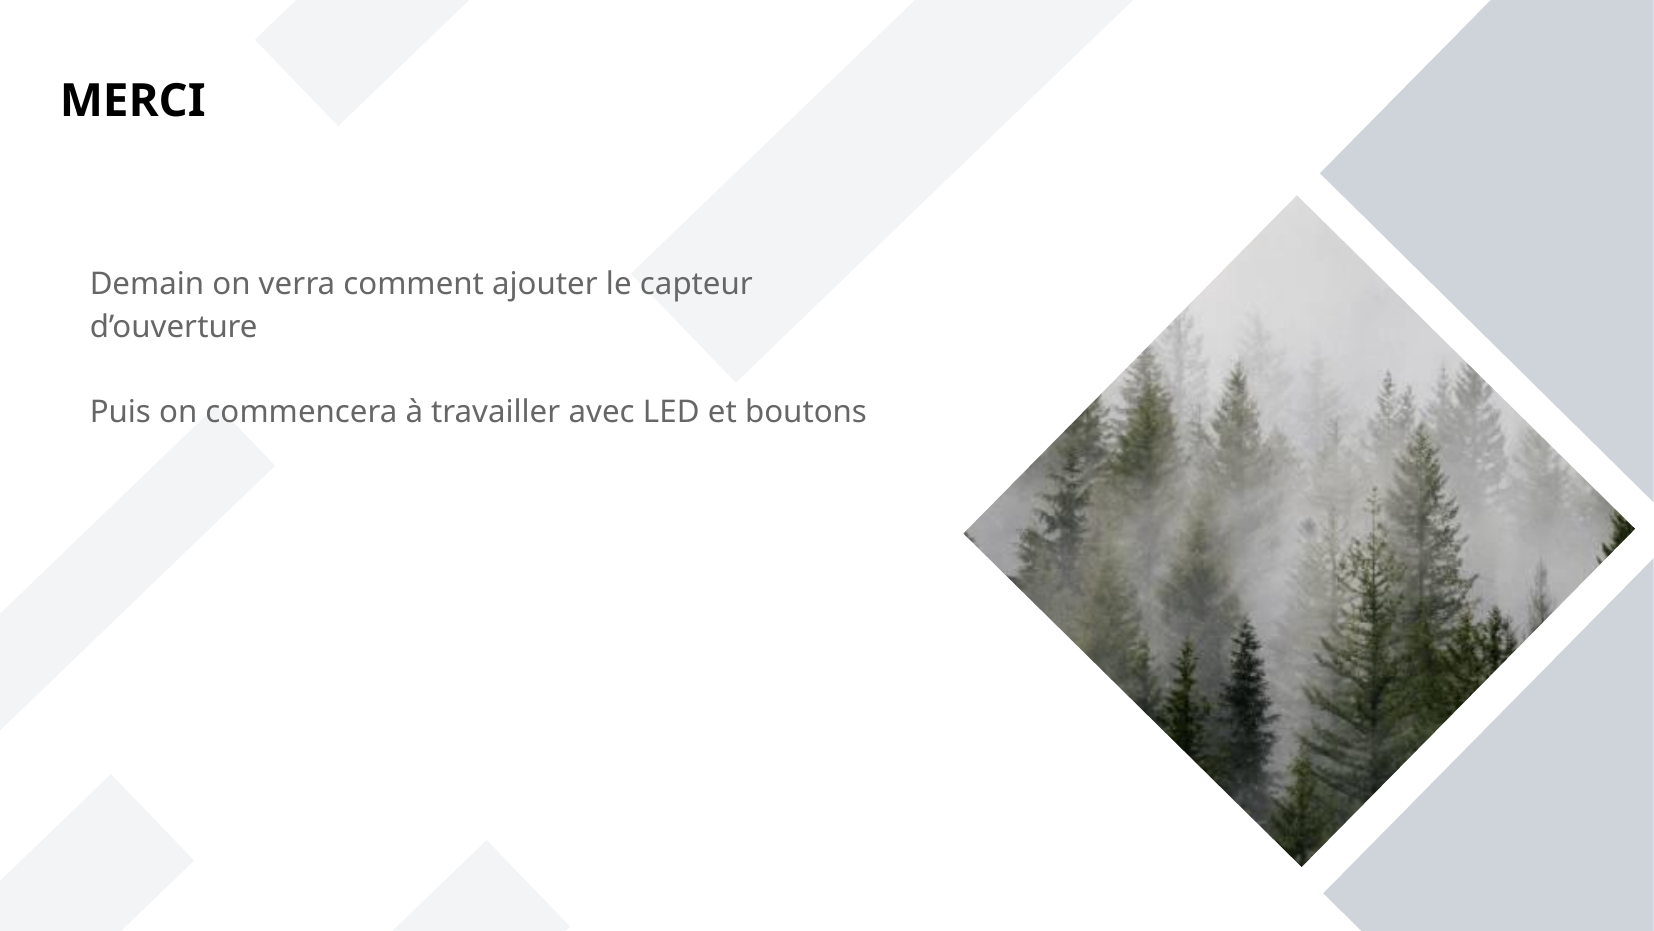

MERCI
Demain on verra comment ajouter le capteur d’ouverture
Puis on commencera à travailler avec LED et boutons